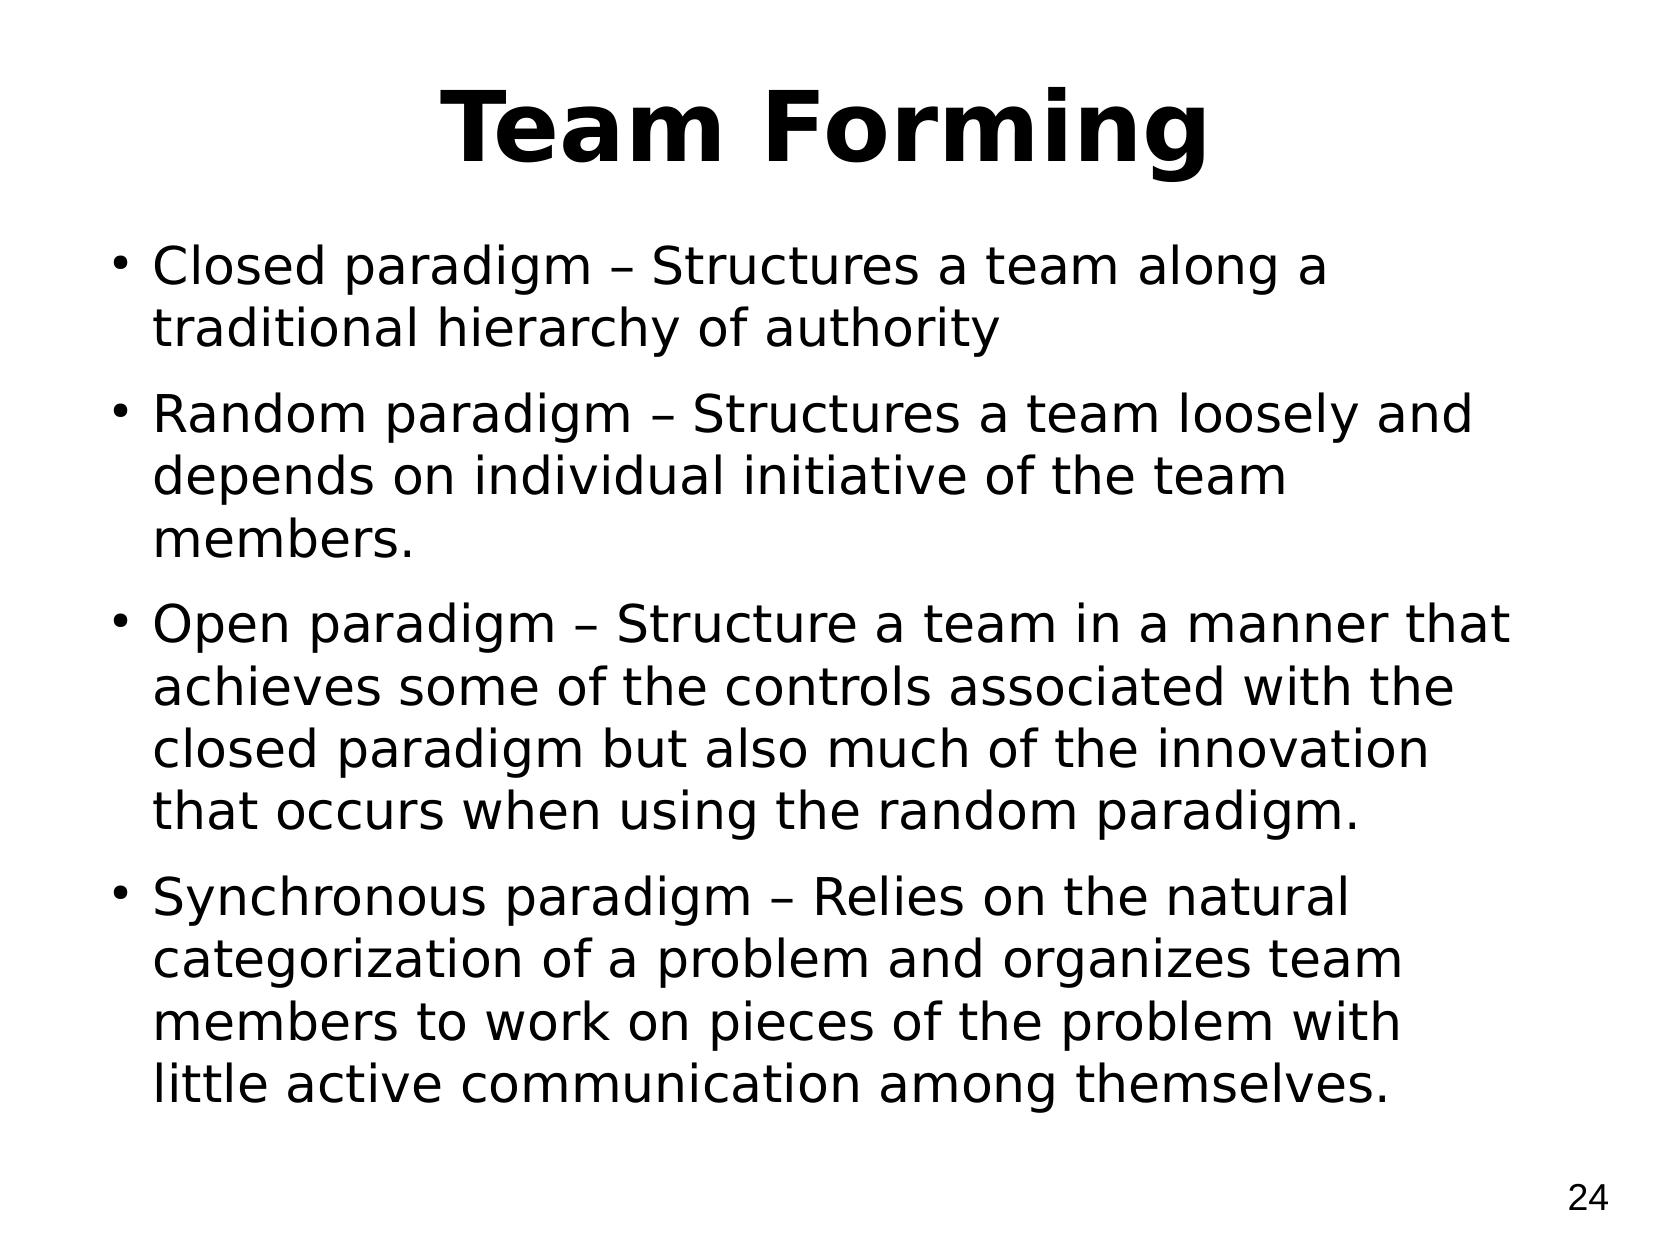

# Team Forming
Closed paradigm – Structures a team along a traditional hierarchy of authority
Random paradigm – Structures a team loosely and depends on individual initiative of the team members.
Open paradigm – Structure a team in a manner that achieves some of the controls associated with the closed paradigm but also much of the innovation that occurs when using the random paradigm.
Synchronous paradigm – Relies on the natural categorization of a problem and organizes team members to work on pieces of the problem with little active communication among themselves.